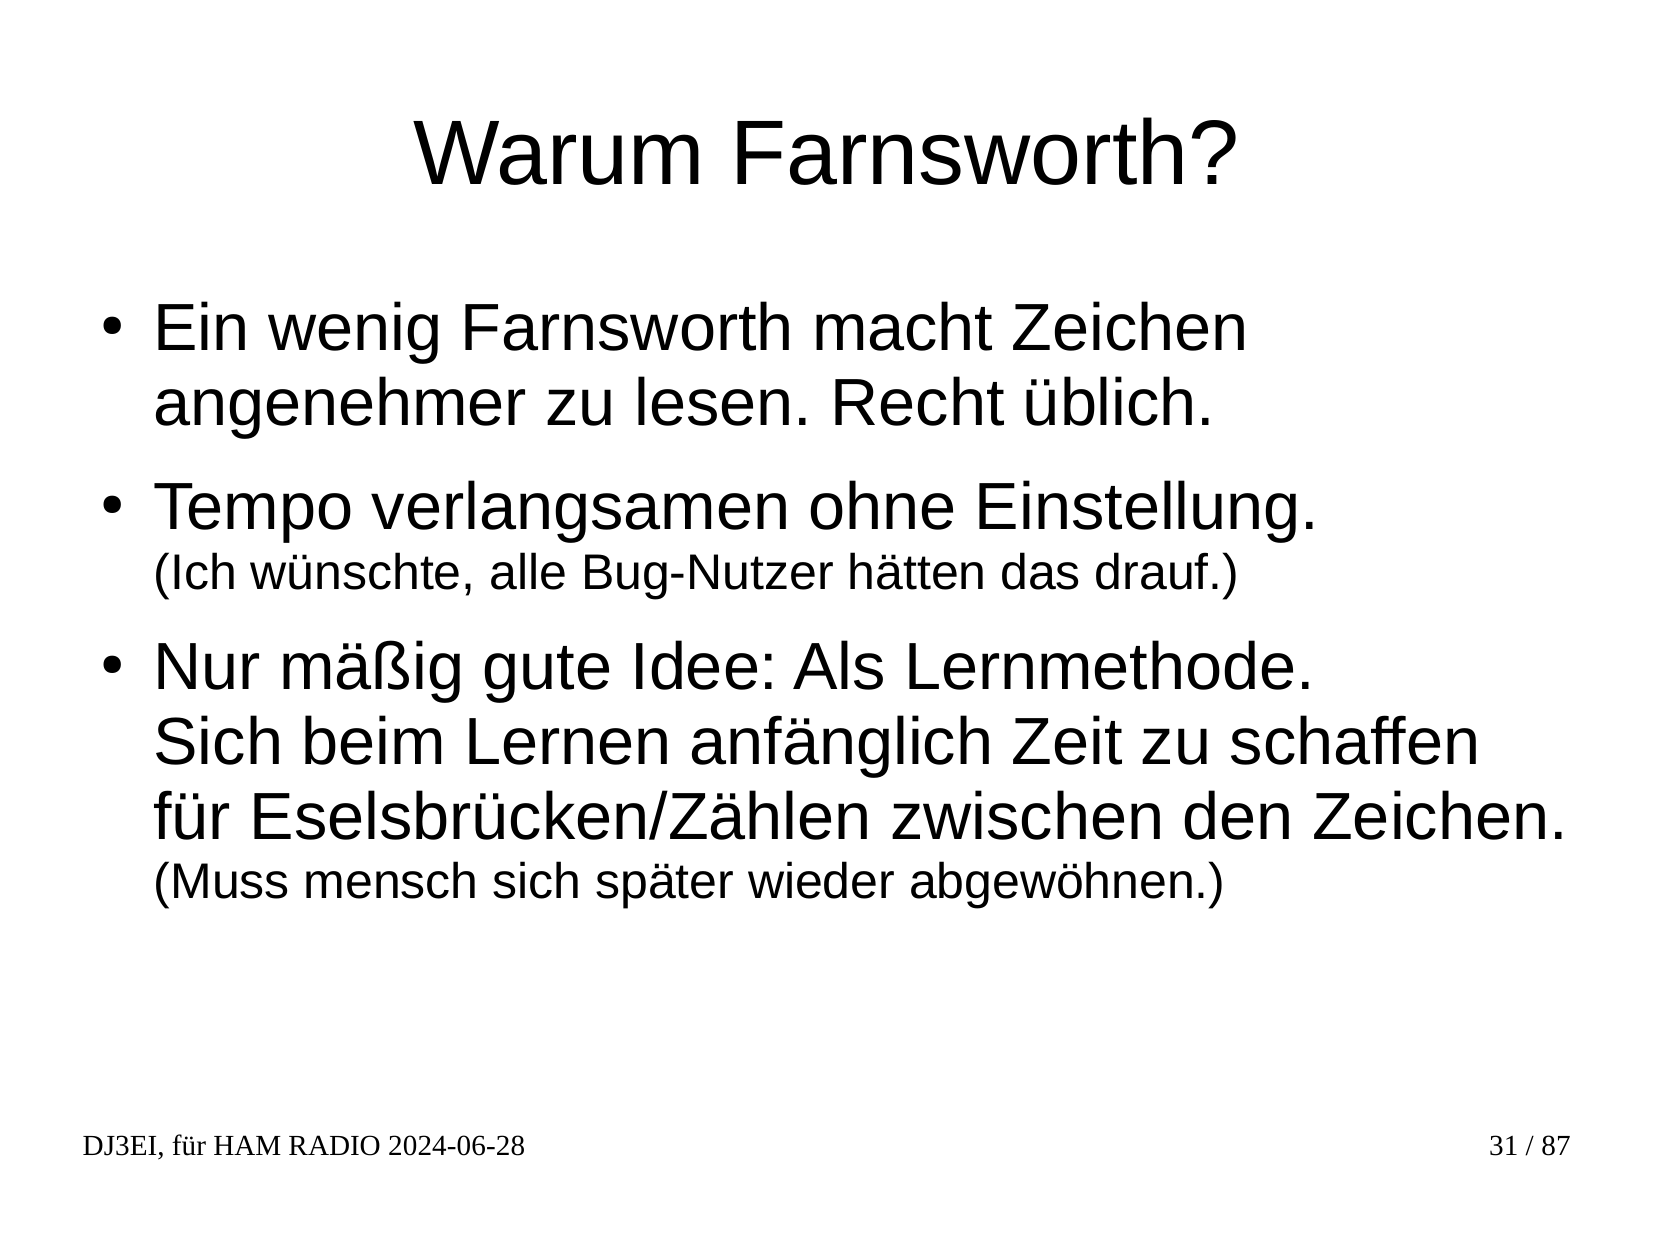

# Warum Farnsworth?
Ein wenig Farnsworth macht Zeichen angenehmer zu lesen. Recht üblich.
Tempo verlangsamen ohne Einstellung.
(Ich wünschte, alle Bug-Nutzer hätten das drauf.)
Nur mäßig gute Idee: Als Lernmethode.
Sich beim Lernen anfänglich Zeit zu schaffen
für Eselsbrücken/Zählen zwischen den Zeichen.
(Muss mensch sich später wieder abgewöhnen.)
31